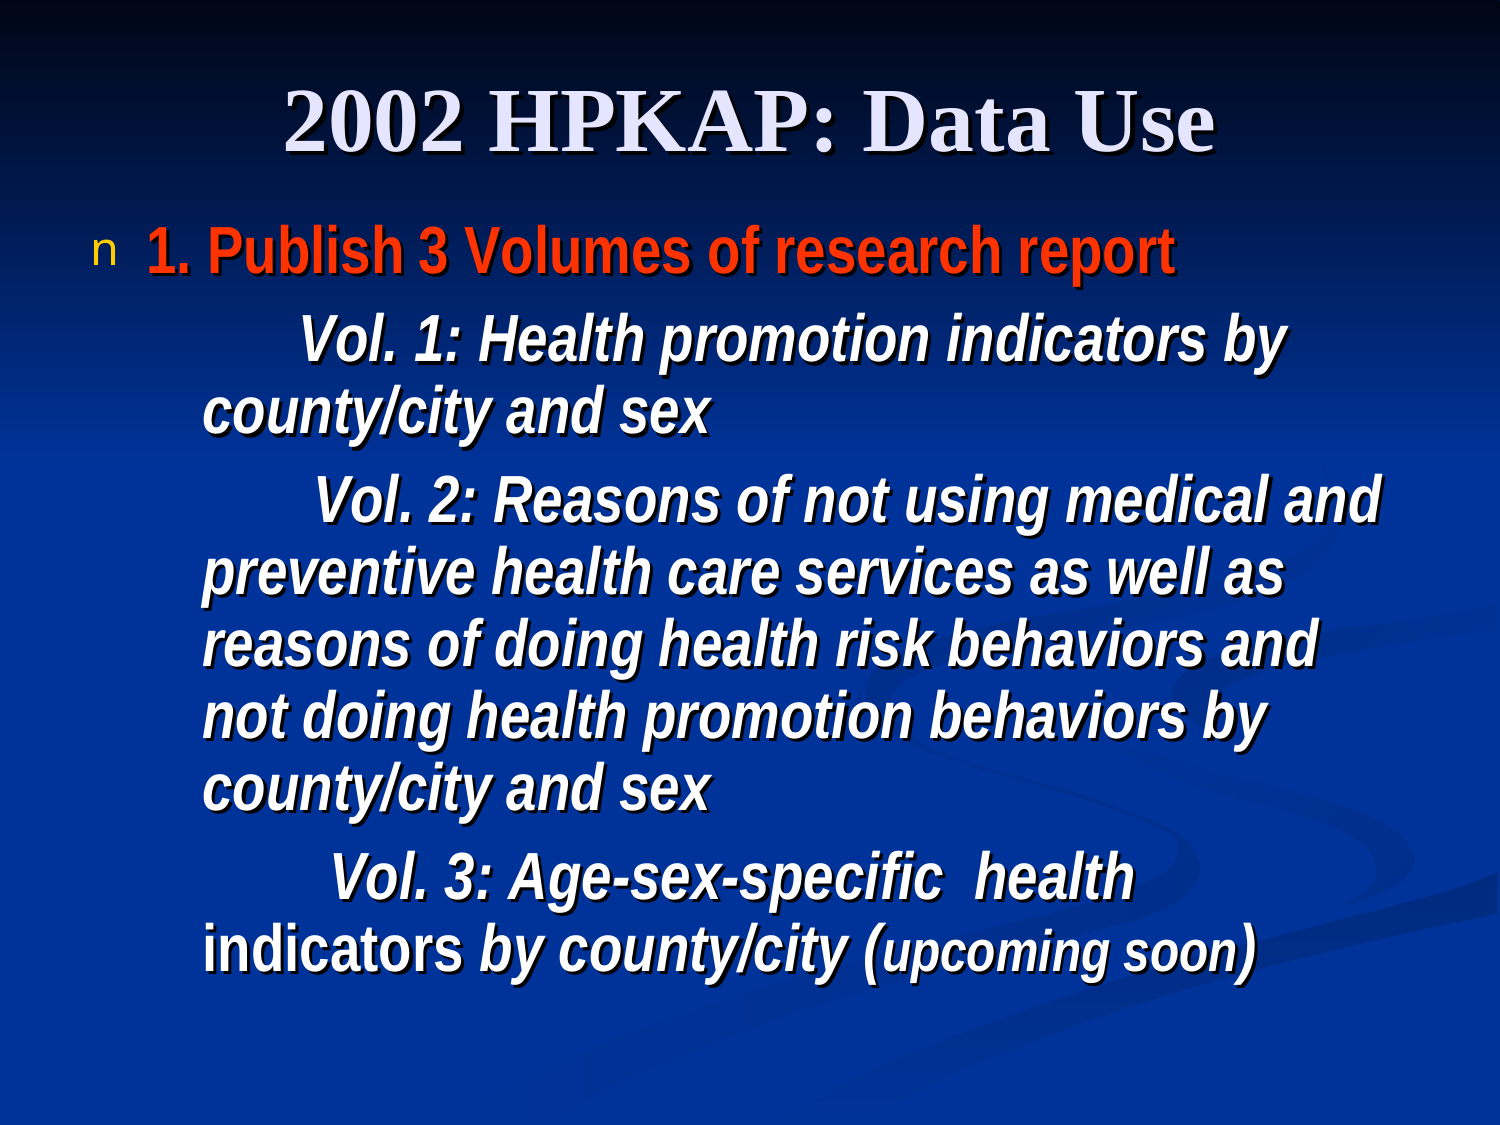

# 2002 HPKAP: Data Use
1. Publish 3 Volumes of research report
 Vol. 1: Health promotion indicators by county/city and sex
 Vol. 2: Reasons of not using medical and preventive health care services as well as reasons of doing health risk behaviors and not doing health promotion behaviors by county/city and sex
 Vol. 3: Age-sex-specific health indicators by county/city (upcoming soon)